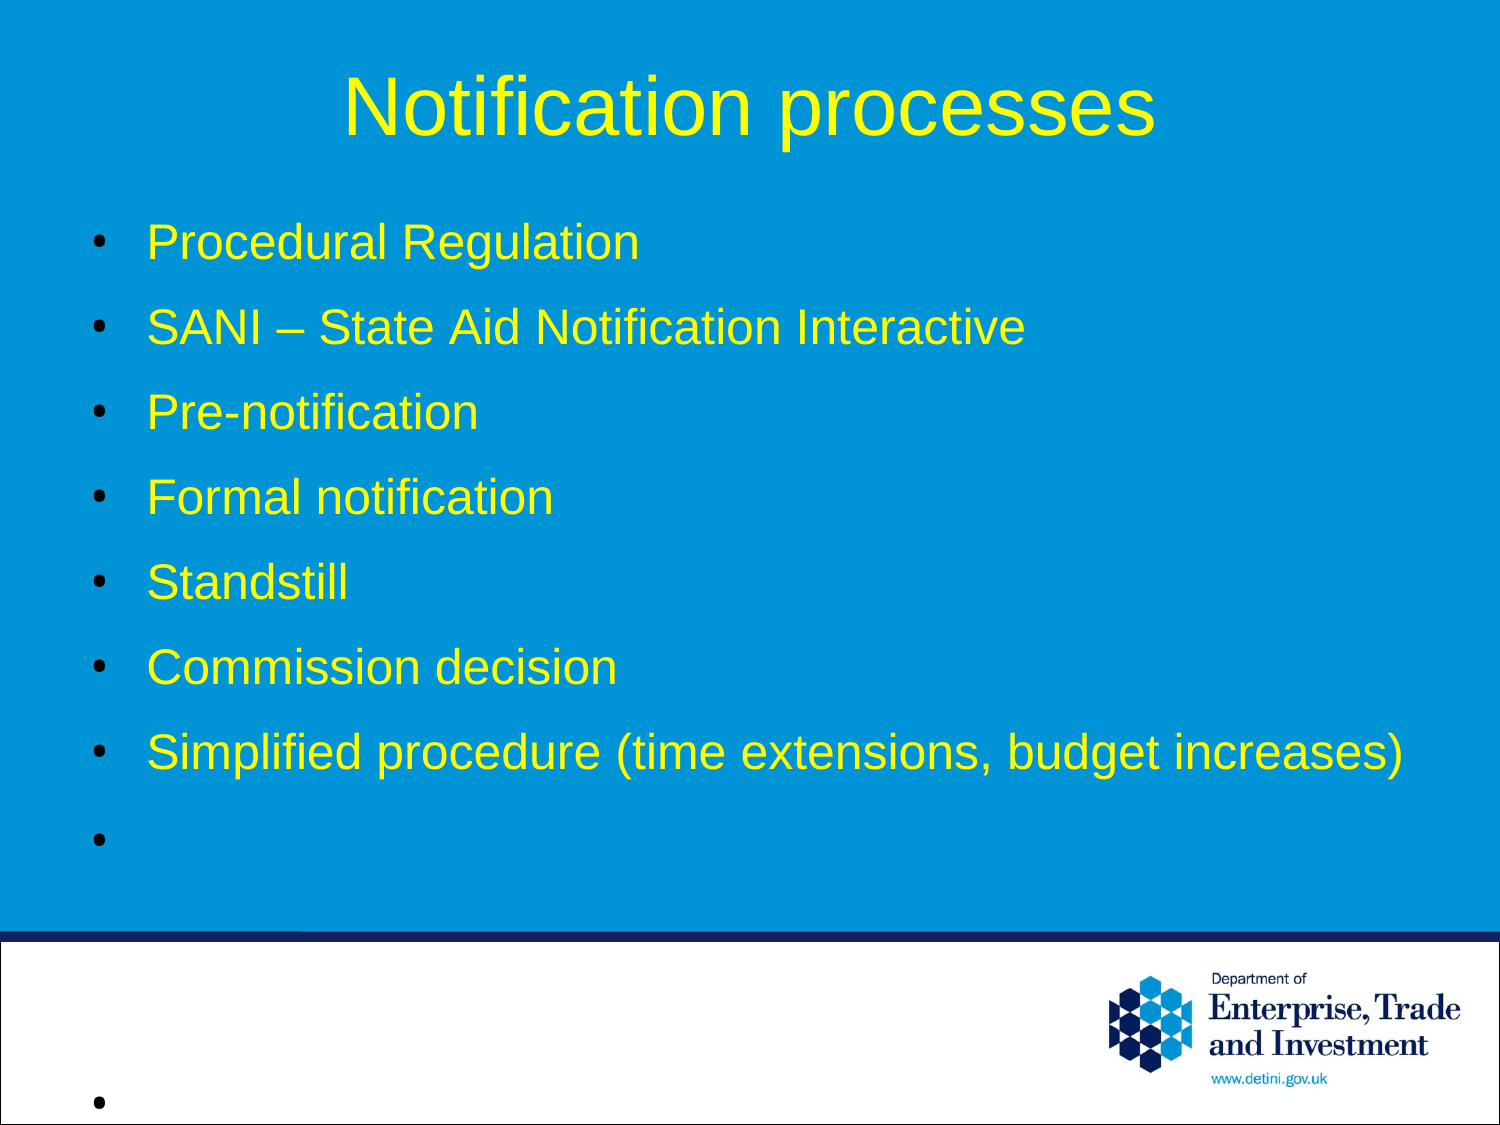

# Notification processes
Procedural Regulation
SANI – State Aid Notification Interactive
Pre-notification
Formal notification
Standstill
Commission decision
Simplified procedure (time extensions, budget increases)